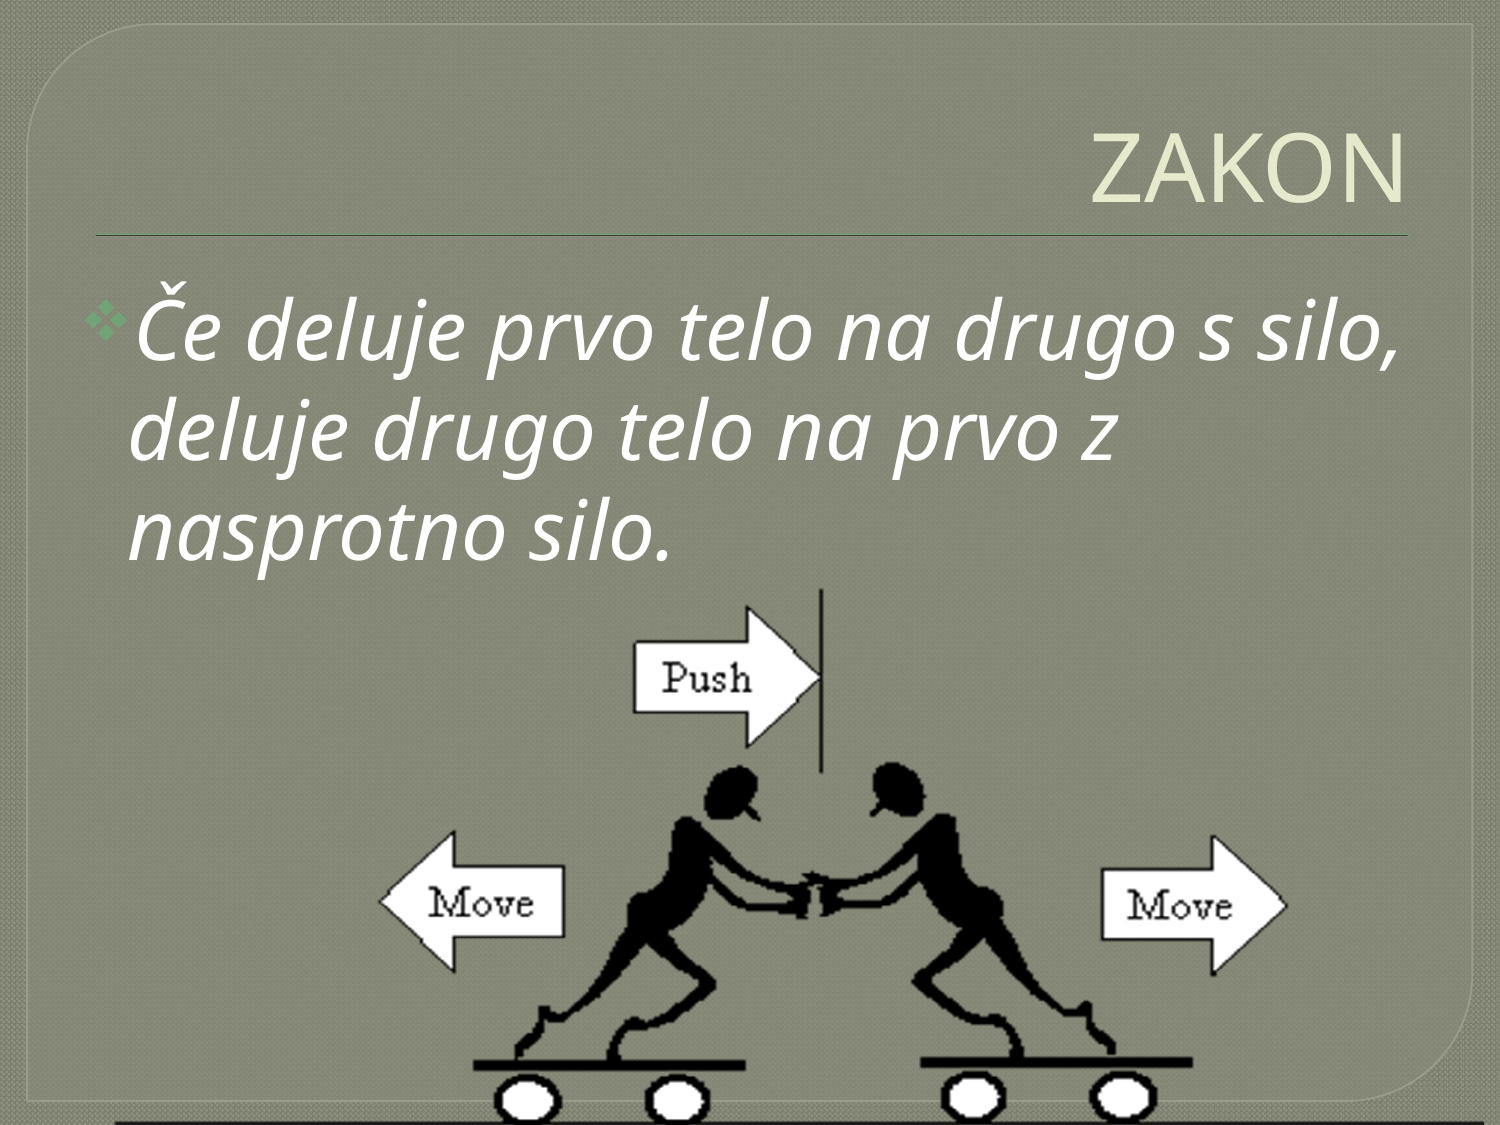

# ZAKON
Če deluje prvo telo na drugo s silo, deluje drugo telo na prvo z nasprotno silo.